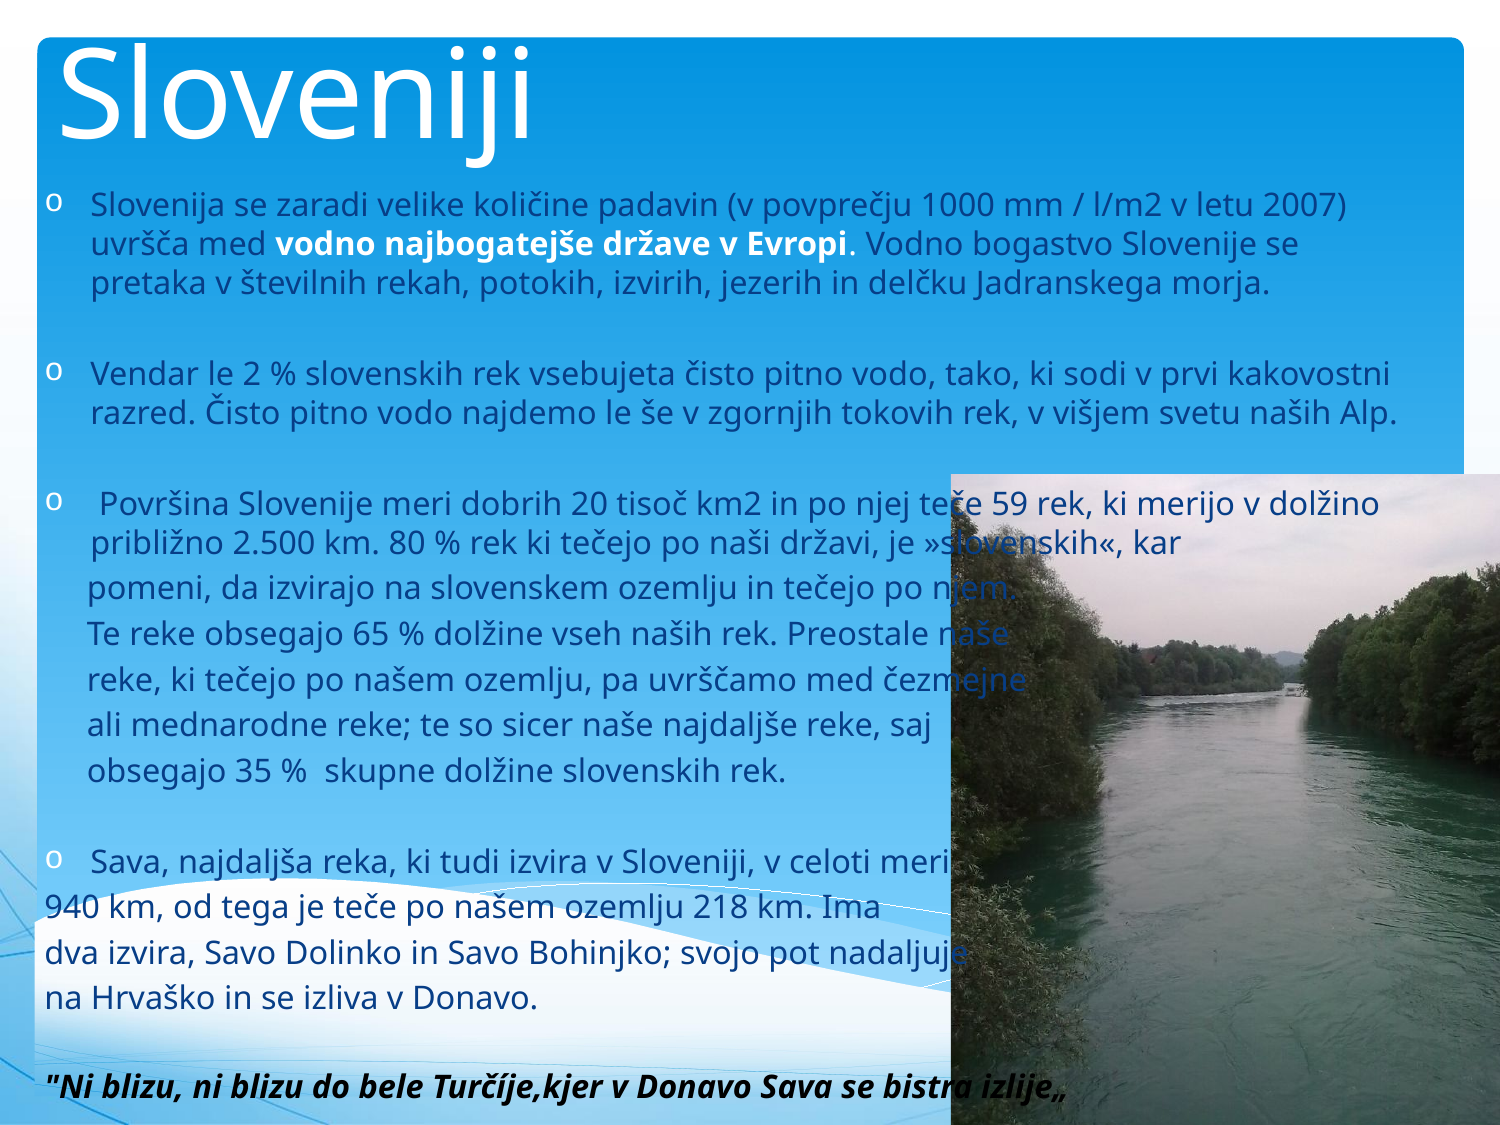

# Voda v Sloveniji
Slovenija se zaradi velike količine padavin (v povprečju 1000 mm / l/m2 v letu 2007) uvršča med vodno najbogatejše države v Evropi. Vodno bogastvo Slovenije se pretaka v številnih rekah, potokih, izvirih, jezerih in delčku Jadranskega morja.
Vendar le 2 % slovenskih rek vsebujeta čisto pitno vodo, tako, ki sodi v prvi kakovostni razred. Čisto pitno vodo najdemo le še v zgornjih tokovih rek, v višjem svetu naših Alp.
 Površina Slovenije meri dobrih 20 tisoč km2 in po njej teče 59 rek, ki merijo v dolžino približno 2.500 km. 80 % rek ki tečejo po naši državi, je »slovenskih«, kar
 pomeni, da izvirajo na slovenskem ozemlju in tečejo po njem.
 Te reke obsegajo 65 % dolžine vseh naših rek. Preostale naše
 reke, ki tečejo po našem ozemlju, pa uvrščamo med čezmejne
 ali mednarodne reke; te so sicer naše najdaljše reke, saj
 obsegajo 35 % skupne dolžine slovenskih rek.
Sava, najdaljša reka, ki tudi izvira v Sloveniji, v celoti meri
940 km, od tega je teče po našem ozemlju 218 km. Ima
dva izvira, Savo Dolinko in Savo Bohinjko; svojo pot nadaljuje
na Hrvaško in se izliva v Donavo.
"Ni blizu, ni blizu do bele Turčíje,kjer v Donavo Sava se bistra izlije„